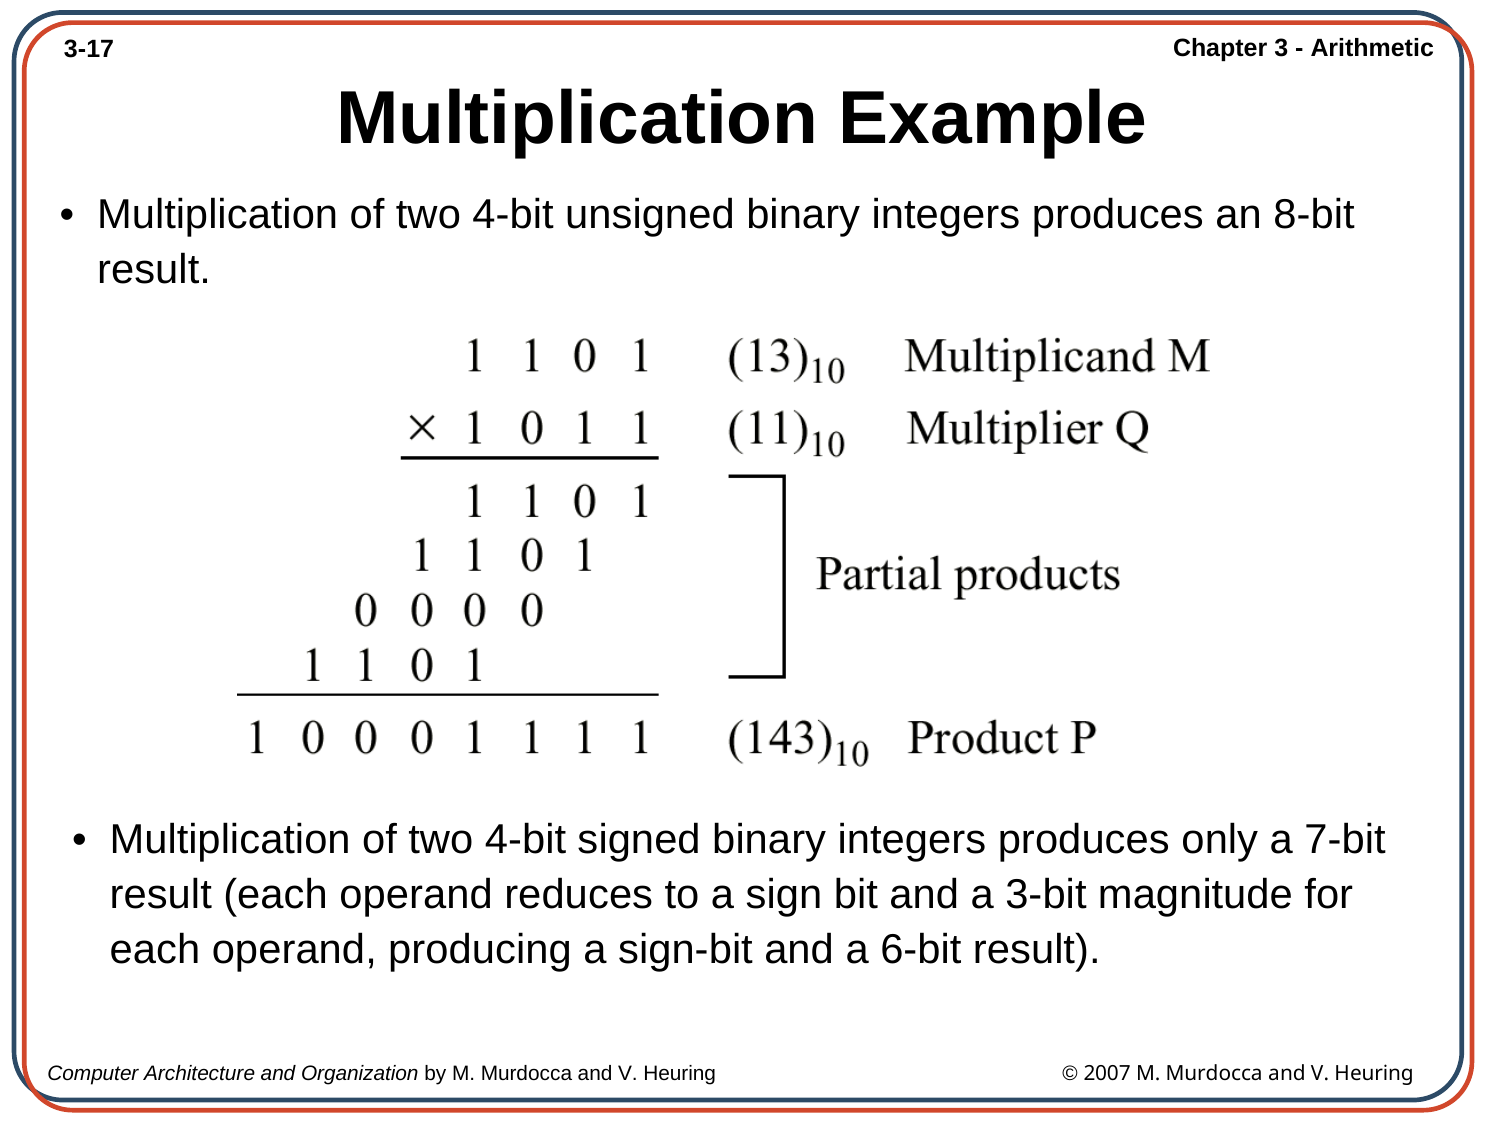

# Multiplication Example
•	Multiplication of two 4-bit unsigned binary integers produces an 8-bit result.
•	Multiplication of two 4-bit signed binary integers produces only a 7-bit result (each operand reduces to a sign bit and a 3-bit magnitude for each operand, producing a sign-bit and a 6-bit result).